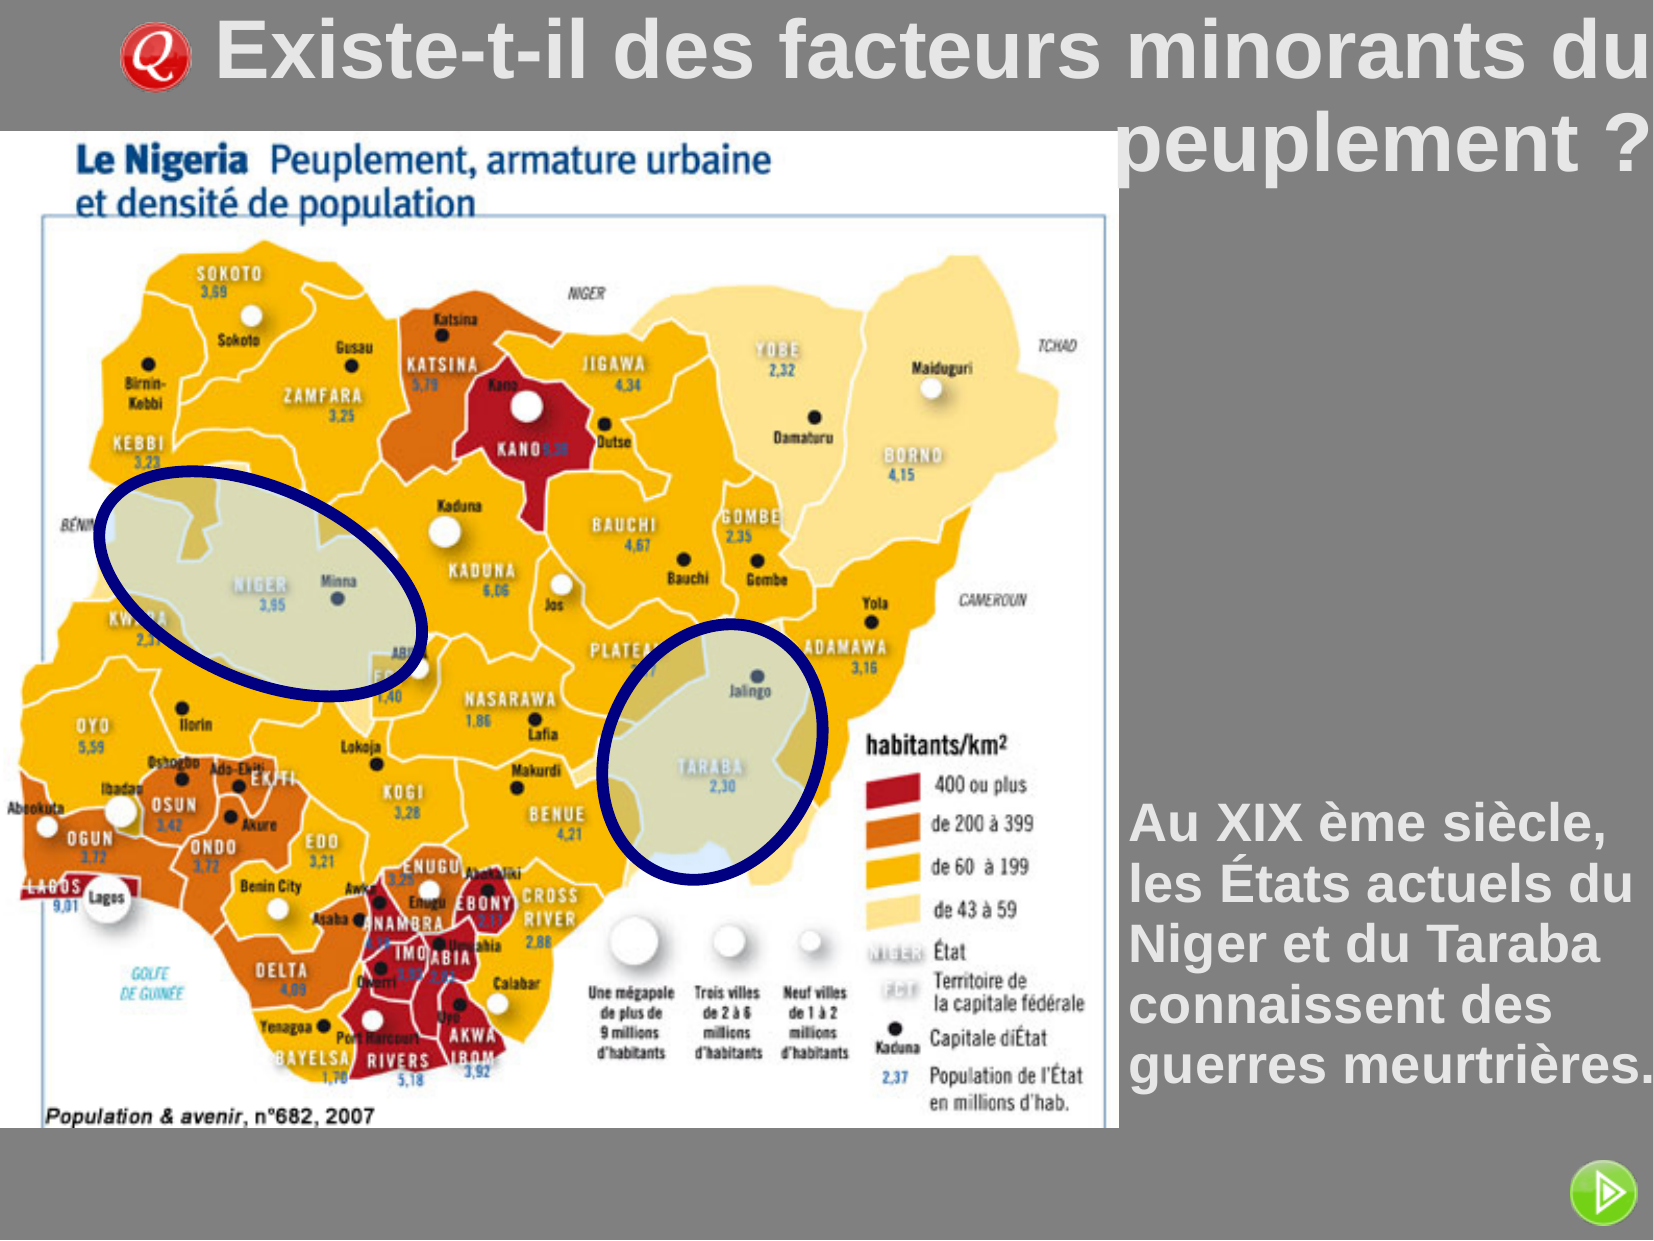

# Existe-t-il des facteurs minorants du peuplement ?
Au XIX ème siècle,
les États actuels du
Niger et du Taraba
connaissent des
guerres meurtrières.